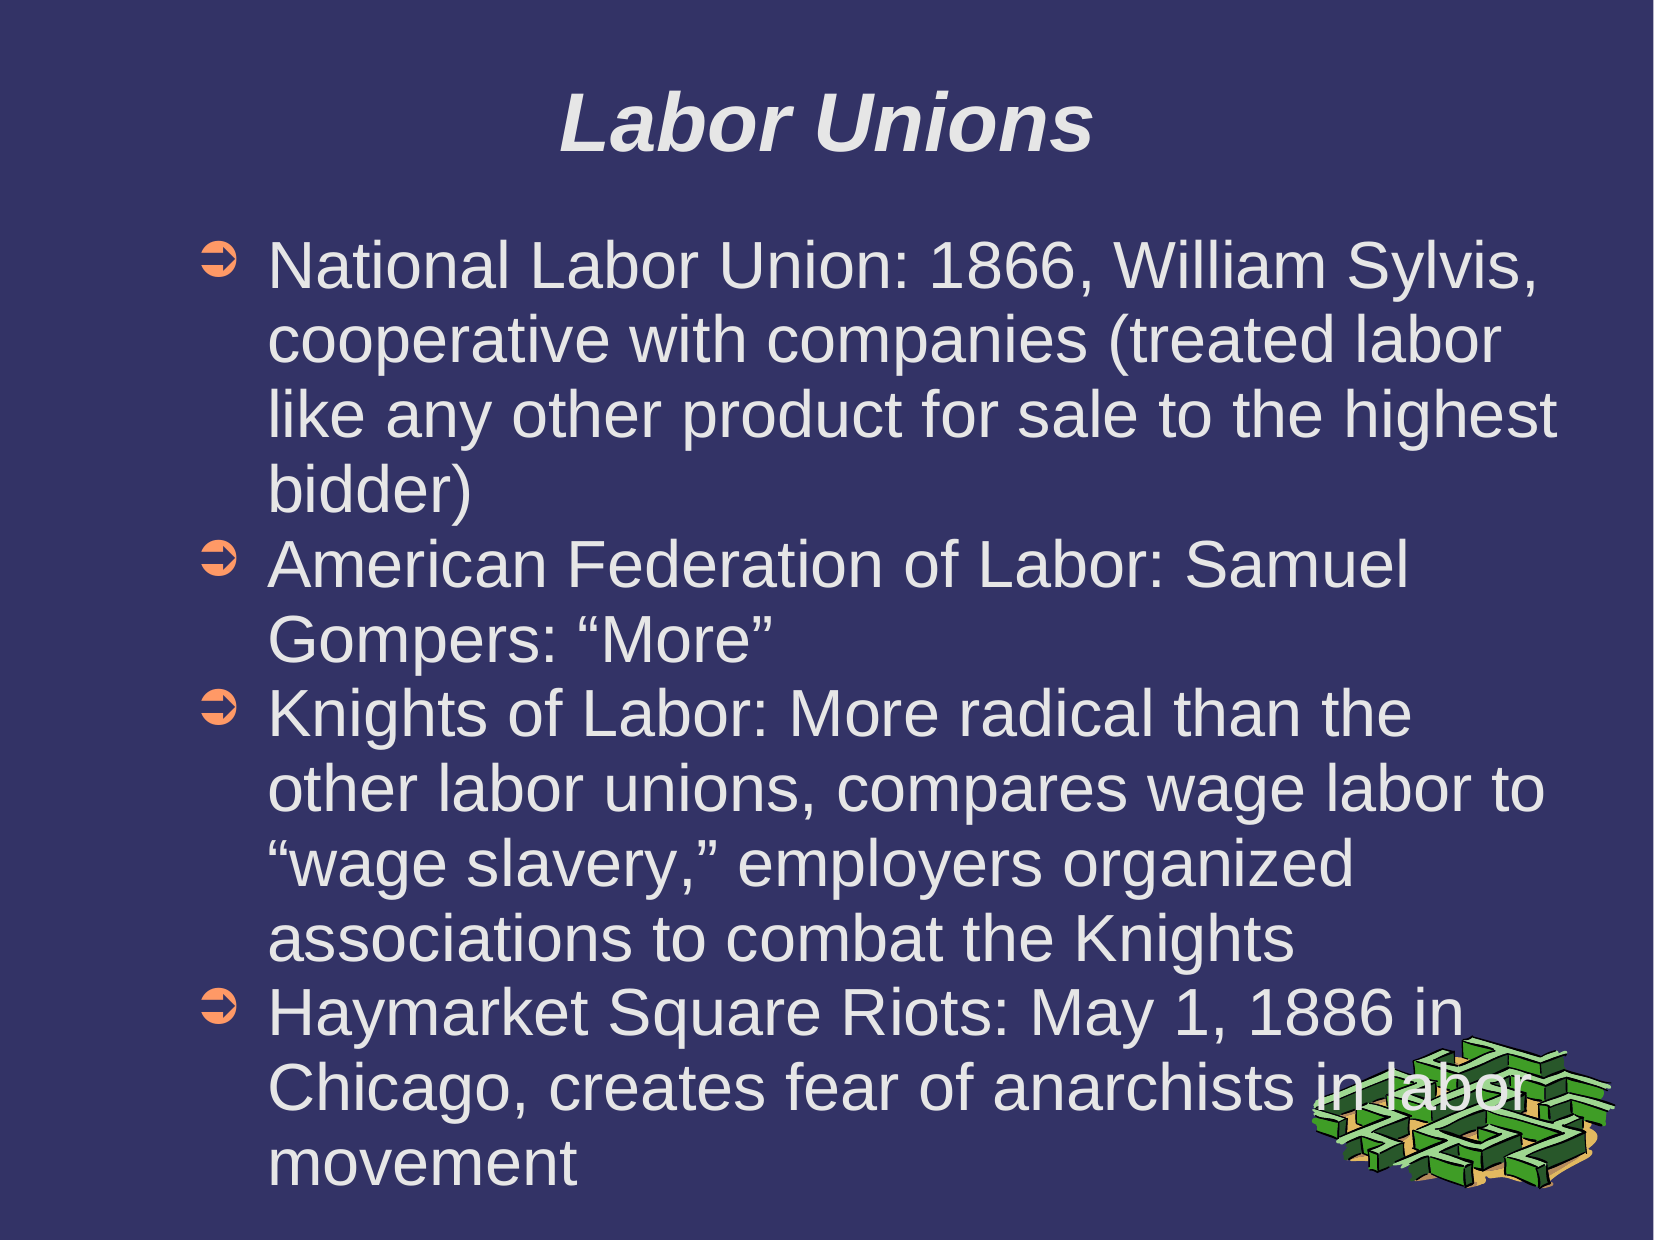

# Labor Unions
National Labor Union: 1866, William Sylvis, cooperative with companies (treated labor like any other product for sale to the highest bidder)
American Federation of Labor: Samuel Gompers: “More”
Knights of Labor: More radical than the other labor unions, compares wage labor to “wage slavery,” employers organized associations to combat the Knights
Haymarket Square Riots: May 1, 1886 in Chicago, creates fear of anarchists in labor movement